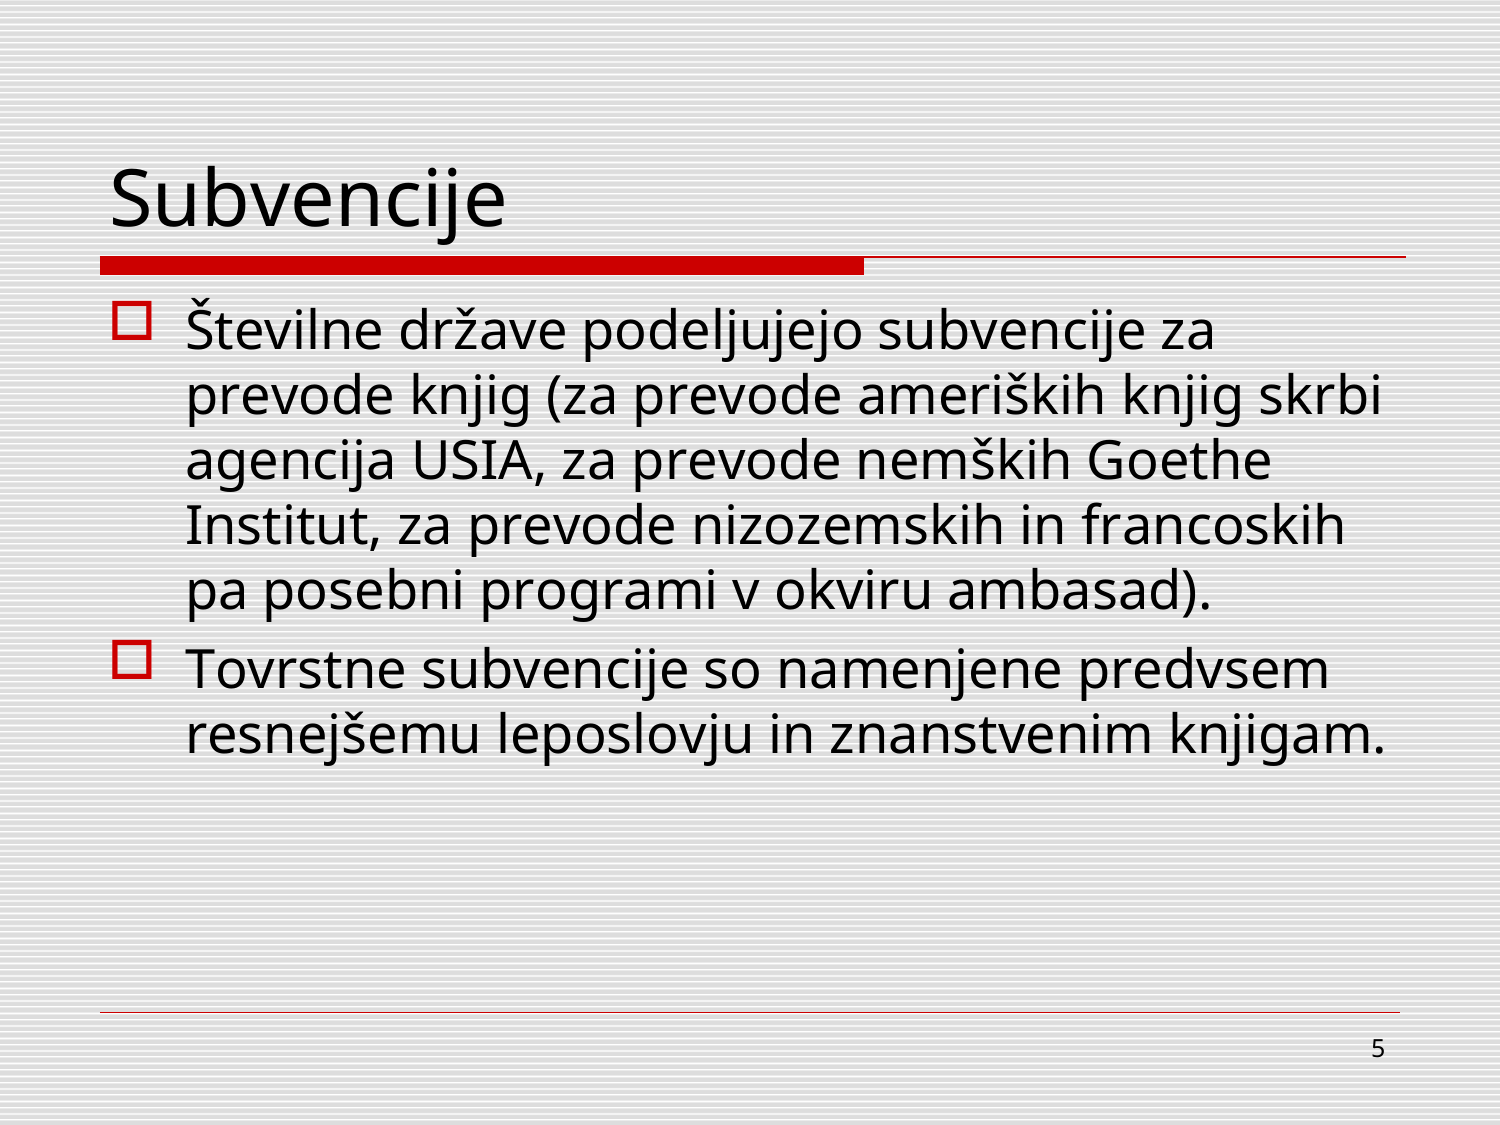

# Subvencije
Številne države podeljujejo subvencije za prevode knjig (za prevode ameriških knjig skrbi agencija USIA, za prevode nemških Goethe Institut, za prevode nizozemskih in francoskih pa posebni programi v okviru ambasad).
Tovrstne subvencije so namenjene predvsem resnejšemu leposlovju in znanstvenim knjigam.